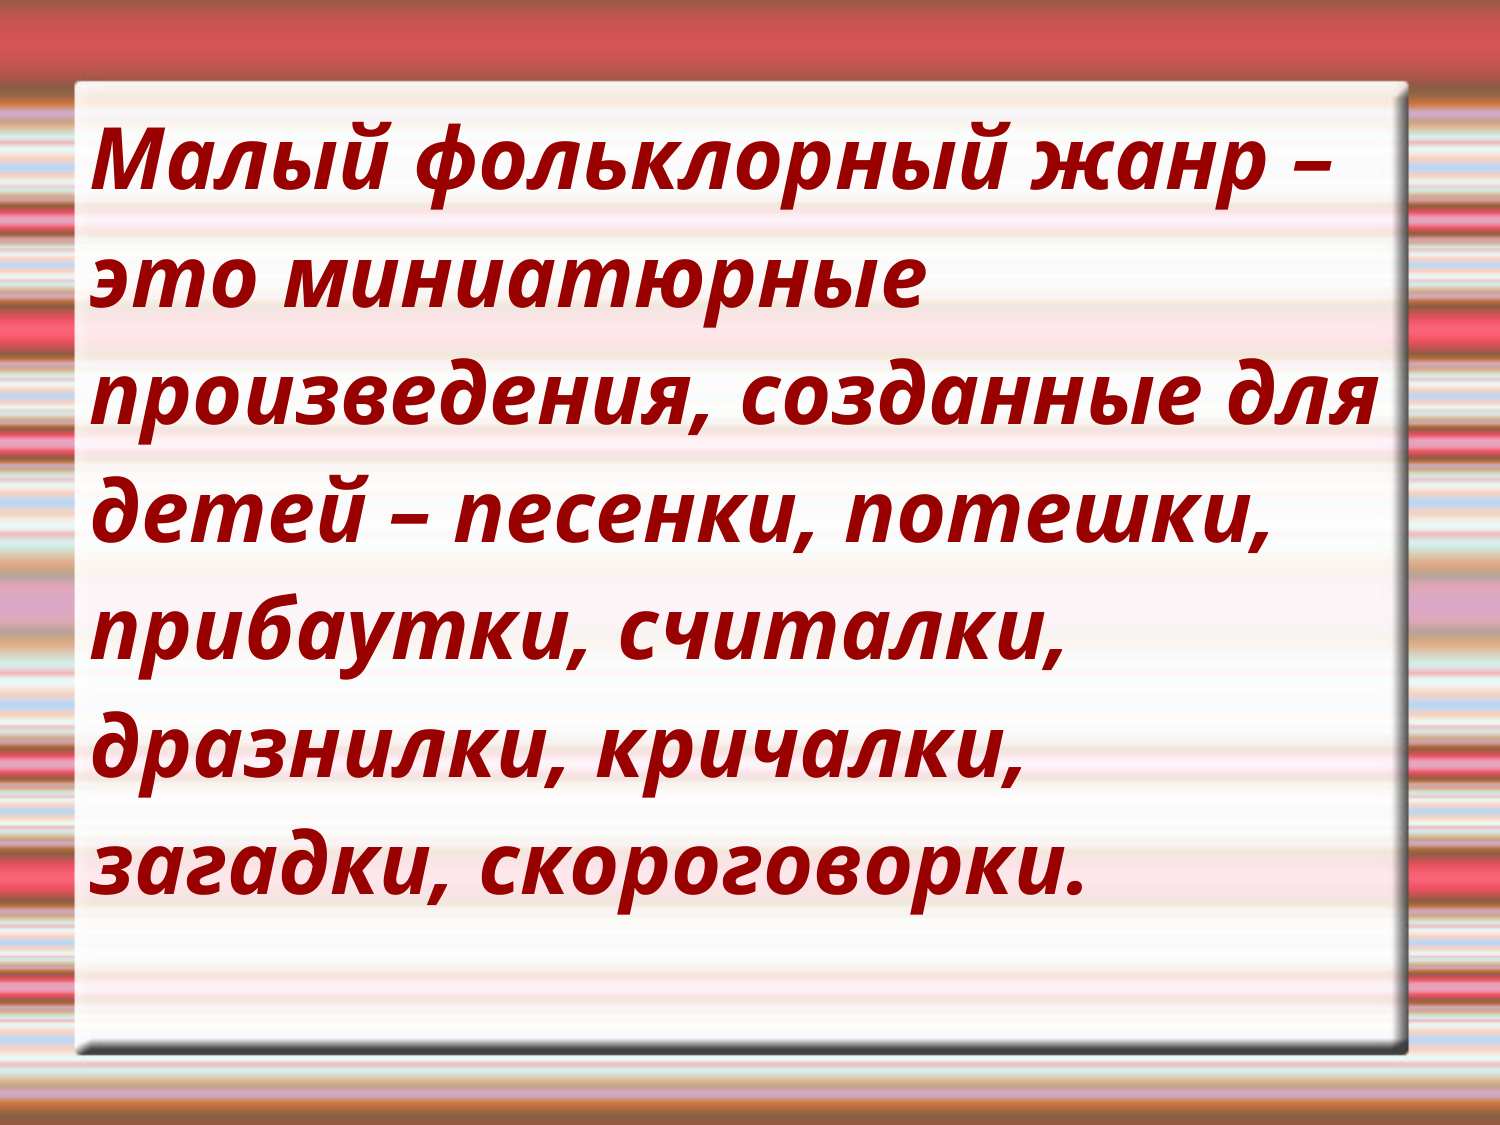

#
Малый фольклорный жанр – это миниатюрные произведения, созданные для детей – песенки, потешки, прибаутки, считалки, дразнилки, кричалки, загадки, скороговорки.